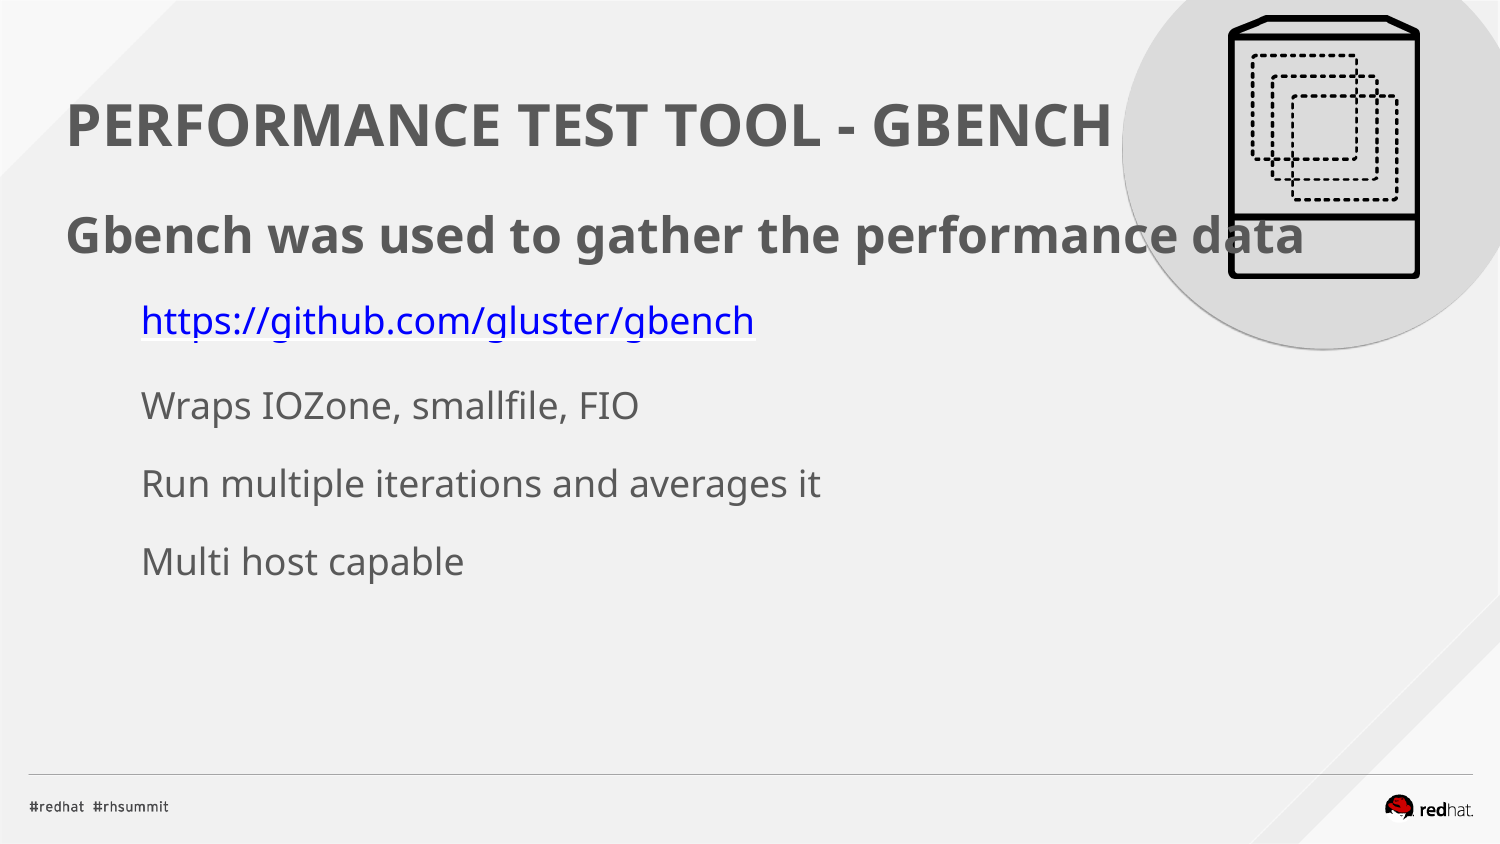

PERFORMANCE TEST TOOL - GBENCH
Gbench was used to gather the performance data
https://github.com/gluster/gbench
Wraps IOZone, smallfile, FIO
Run multiple iterations and averages it
Multi host capable